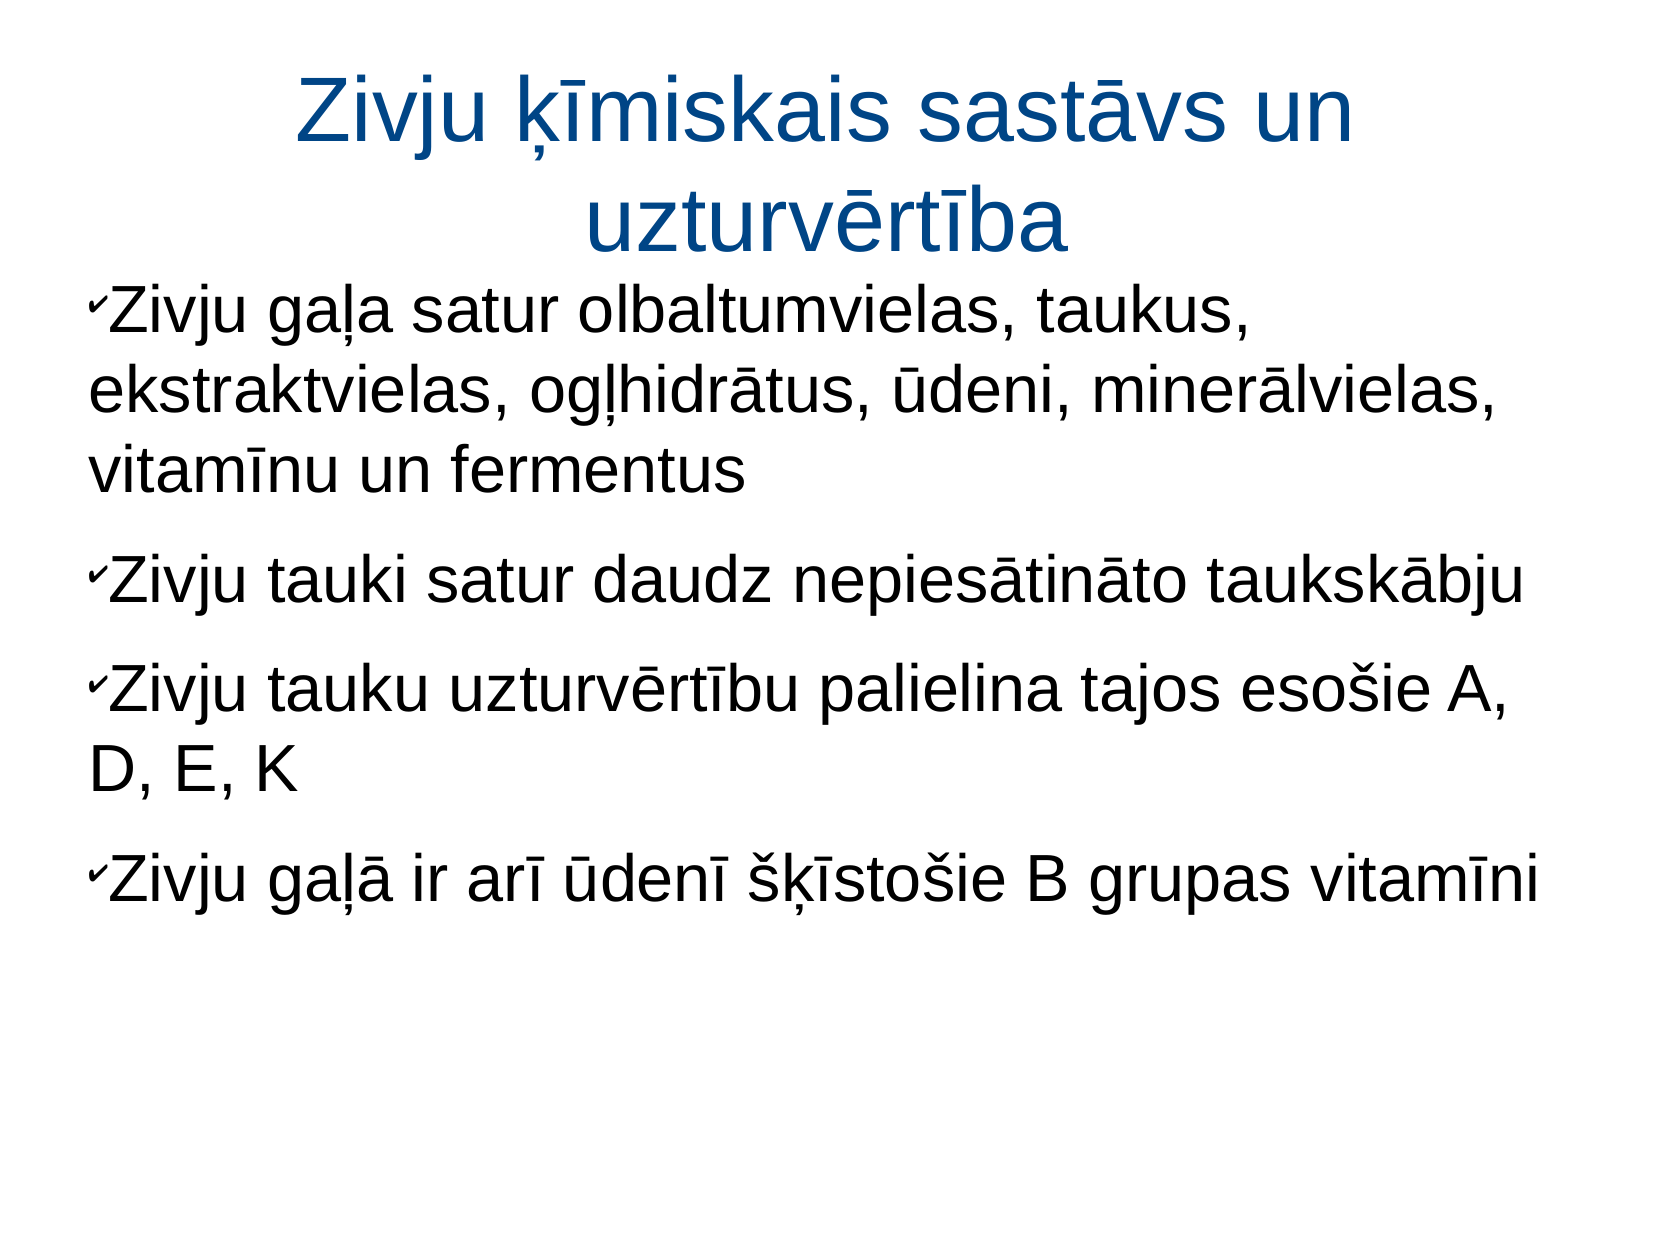

# Zivju ķīmiskais sastāvs un uzturvērtība
Zivju gaļa satur olbaltumvielas, taukus, ekstraktvielas, ogļhidrātus, ūdeni, minerālvielas, vitamīnu un fermentus
Zivju tauki satur daudz nepiesātināto taukskābju
Zivju tauku uzturvērtību palielina tajos esošie A, D, E, K
Zivju gaļā ir arī ūdenī šķīstošie B grupas vitamīni